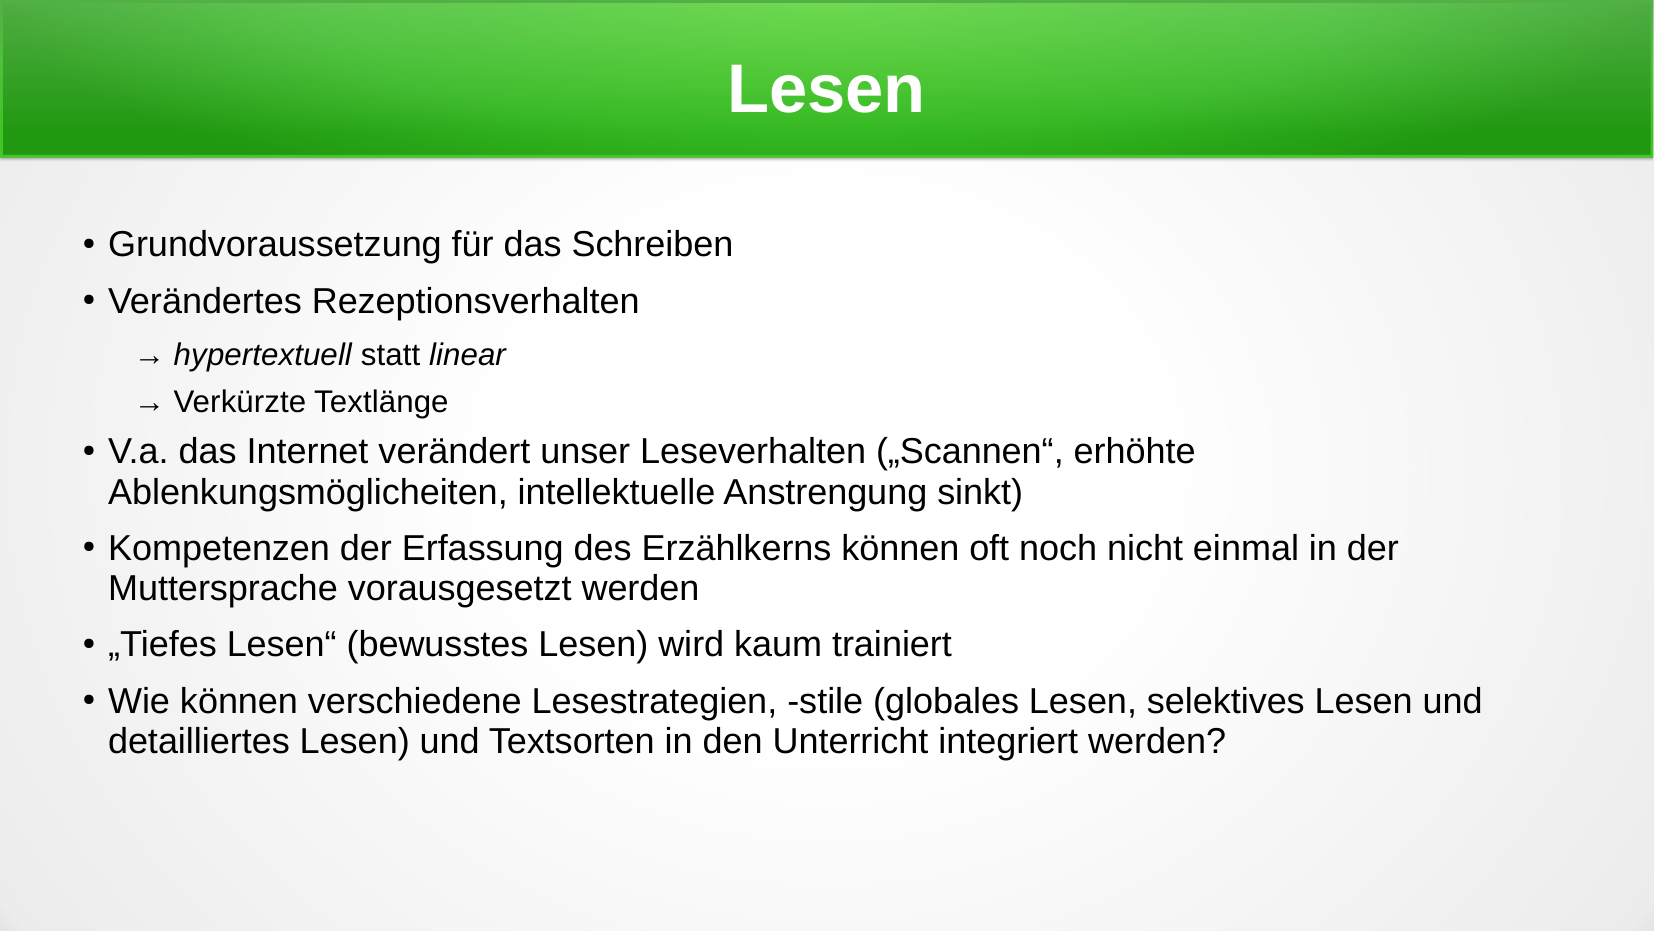

# Lesen
Grundvoraussetzung für das Schreiben
Verändertes Rezeptionsverhalten
→ hypertextuell statt linear
→ Verkürzte Textlänge
V.a. das Internet verändert unser Leseverhalten („Scannen“, erhöhte Ablenkungsmöglicheiten, intellektuelle Anstrengung sinkt)
Kompetenzen der Erfassung des Erzählkerns können oft noch nicht einmal in der Muttersprache vorausgesetzt werden
„Tiefes Lesen“ (bewusstes Lesen) wird kaum trainiert
Wie können verschiedene Lesestrategien, -stile (globales Lesen, selektives Lesen und detailliertes Lesen) und Textsorten in den Unterricht integriert werden?